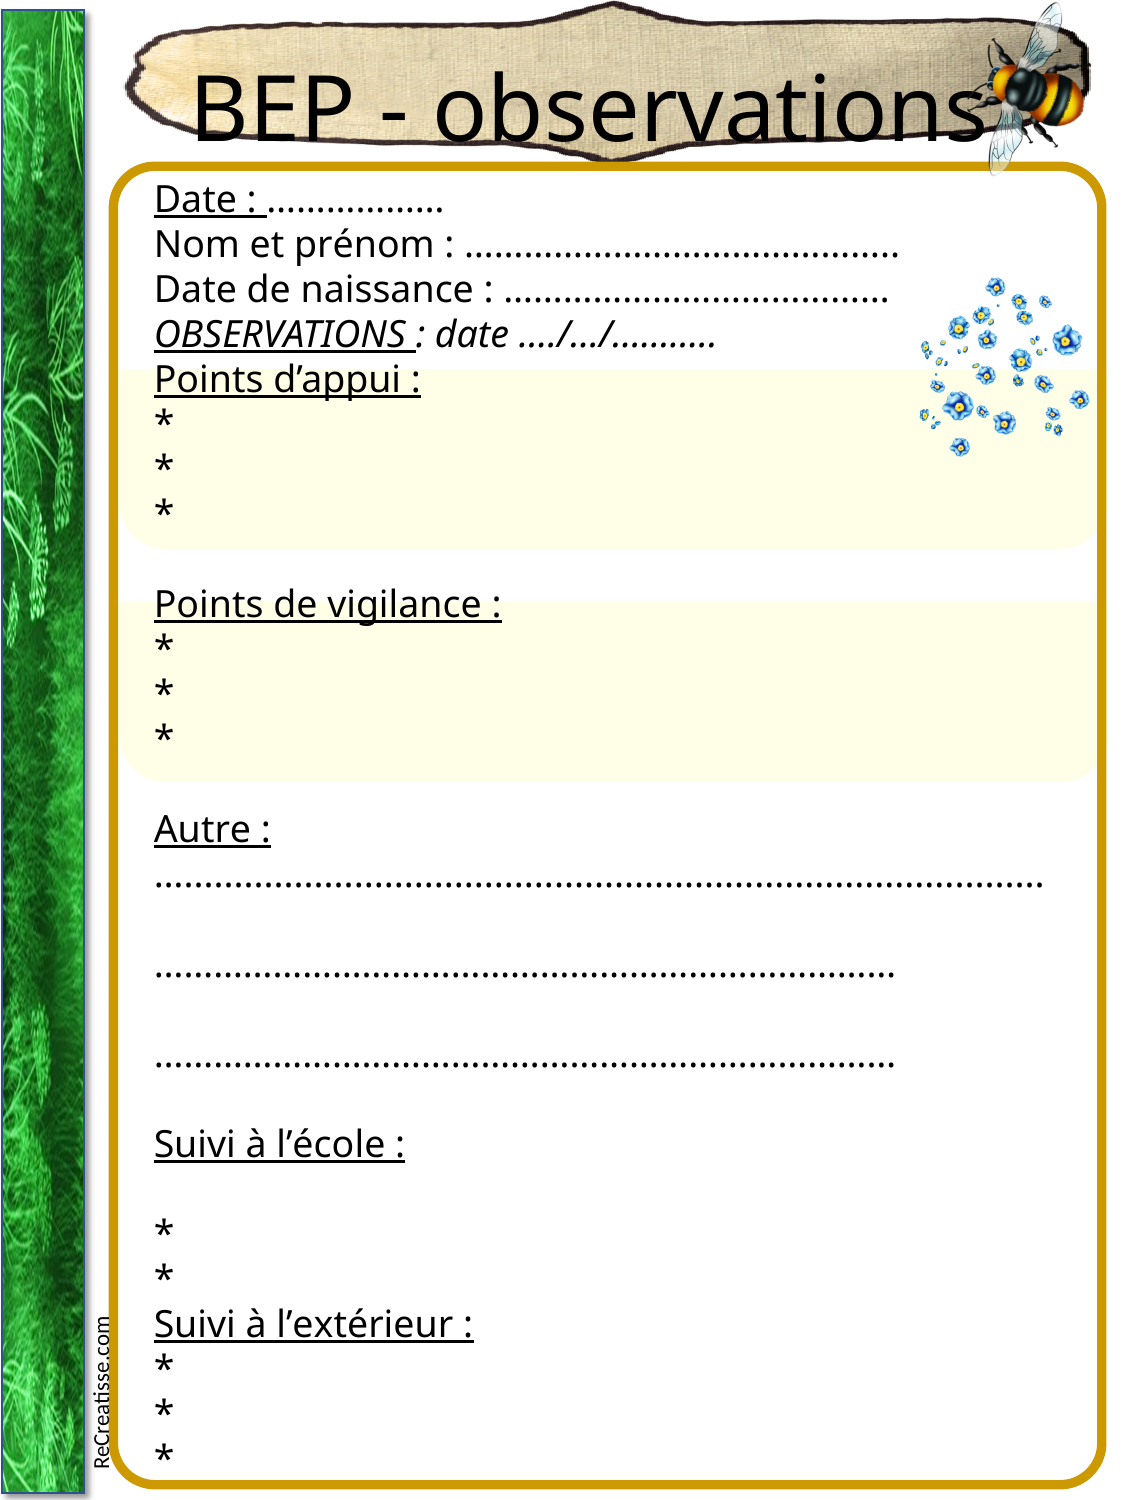

BEP - observations
ELEVE à BEP
Date : ………………
Nom et prénom : ……………………………………..
Date de naissance : …………………………………
OBSERVATIONS : date …./…/………..
Points d’appui :
*
*
*
Points de vigilance :
*
*
*
Autre :
…......................................................................................
…………………………………………………………………
…………………………………………………………………
Suivi à l’école :
*
*
Suivi à l’extérieur :
*
*
*
ReCreatisse.com